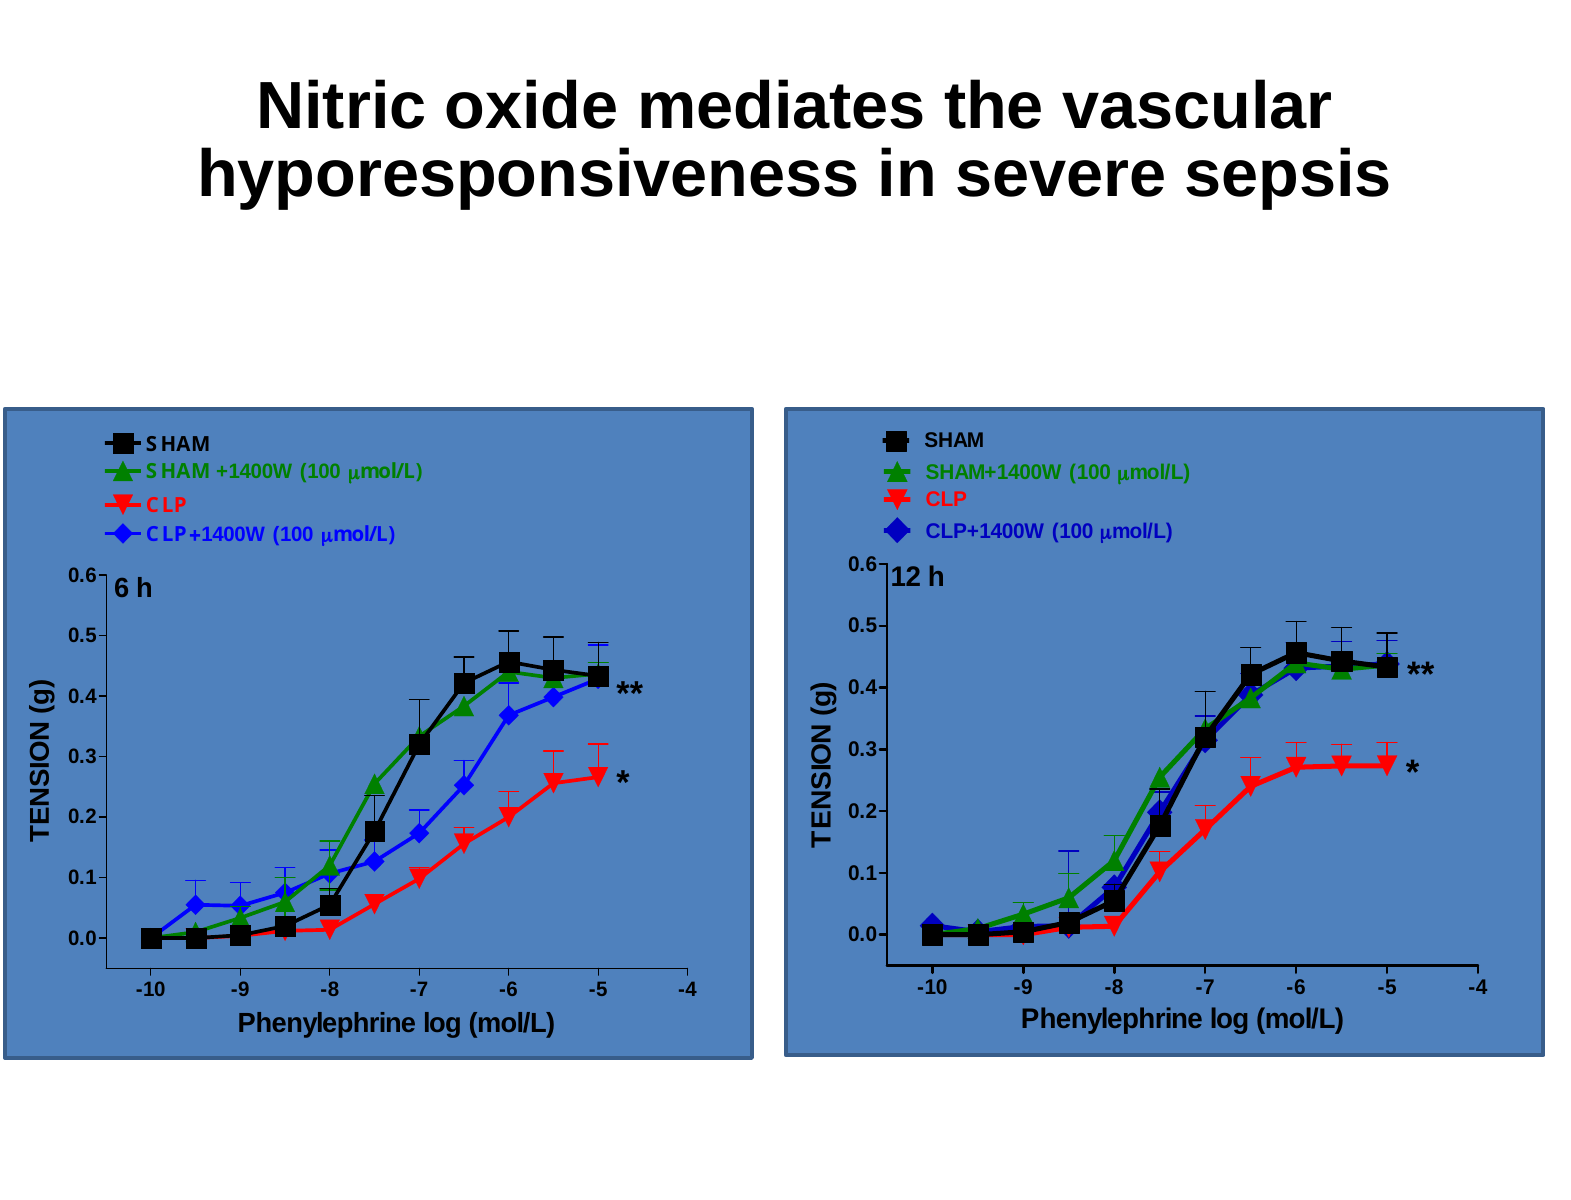

Nitric oxide mediates the vascular hyporesponsiveness in severe sepsis